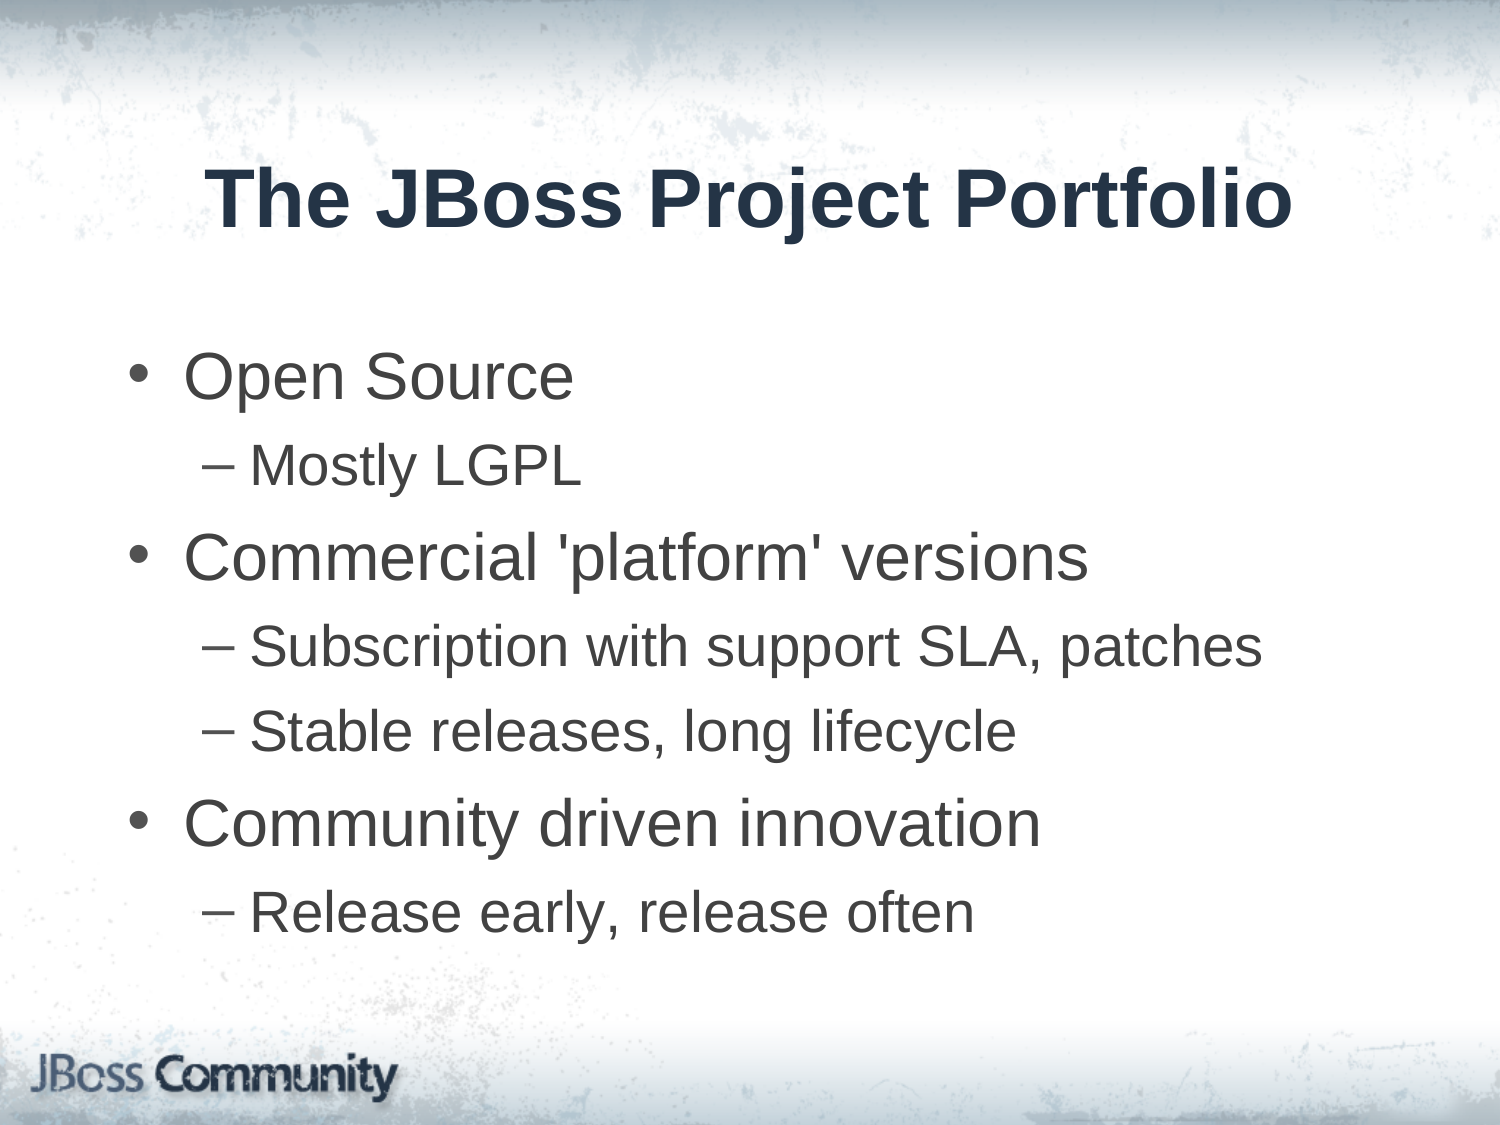

# The JBoss Project Portfolio
Open Source
Mostly LGPL
Commercial 'platform' versions
Subscription with support SLA, patches
Stable releases, long lifecycle
Community driven innovation
Release early, release often